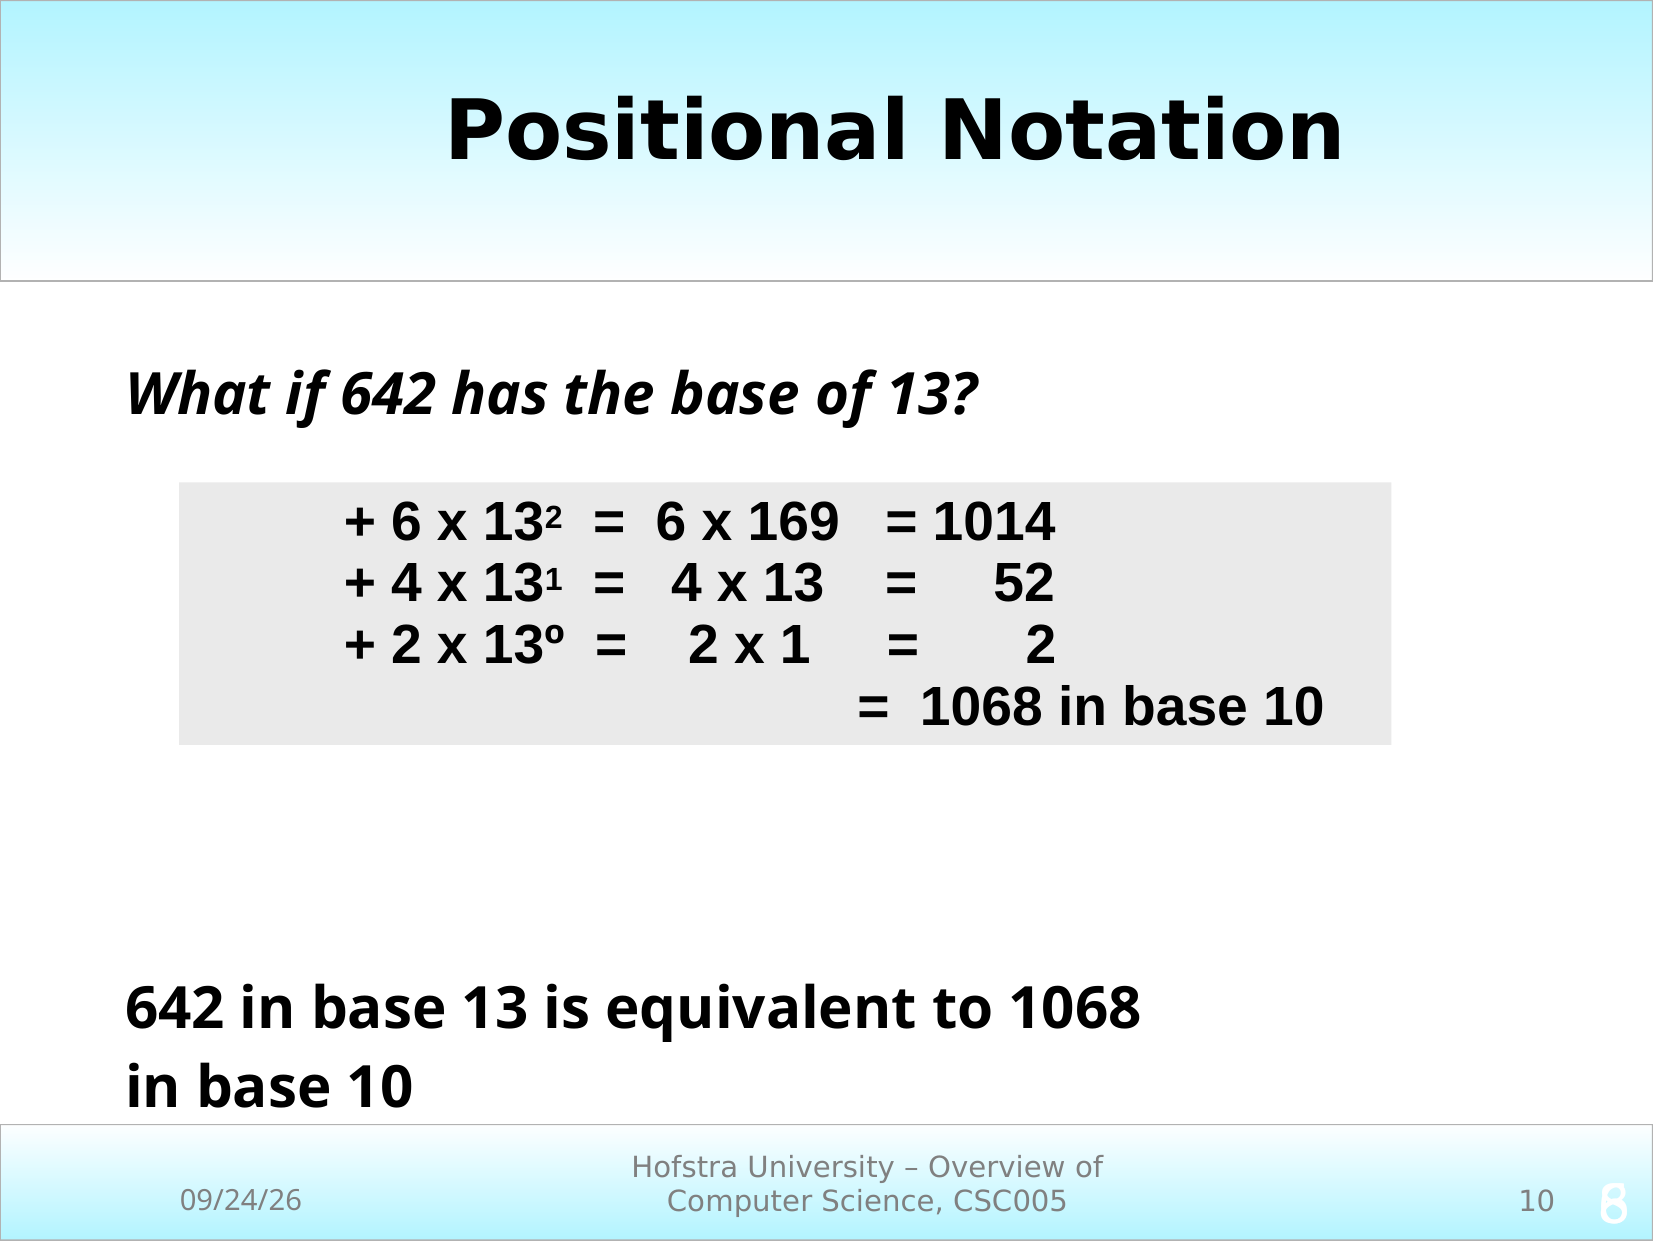

# Positional Notation
What if 642 has the base of 13?
642 in base 13 is equivalent to 1068
in base 10
	+ 6 x 132 = 6 x 169 = 1014
 	+ 4 x 131 = 4 x 13 = 52
 	+ 2 x 13º = 2 x 1 = 2
			 = 1068 in base 10
10
6
8